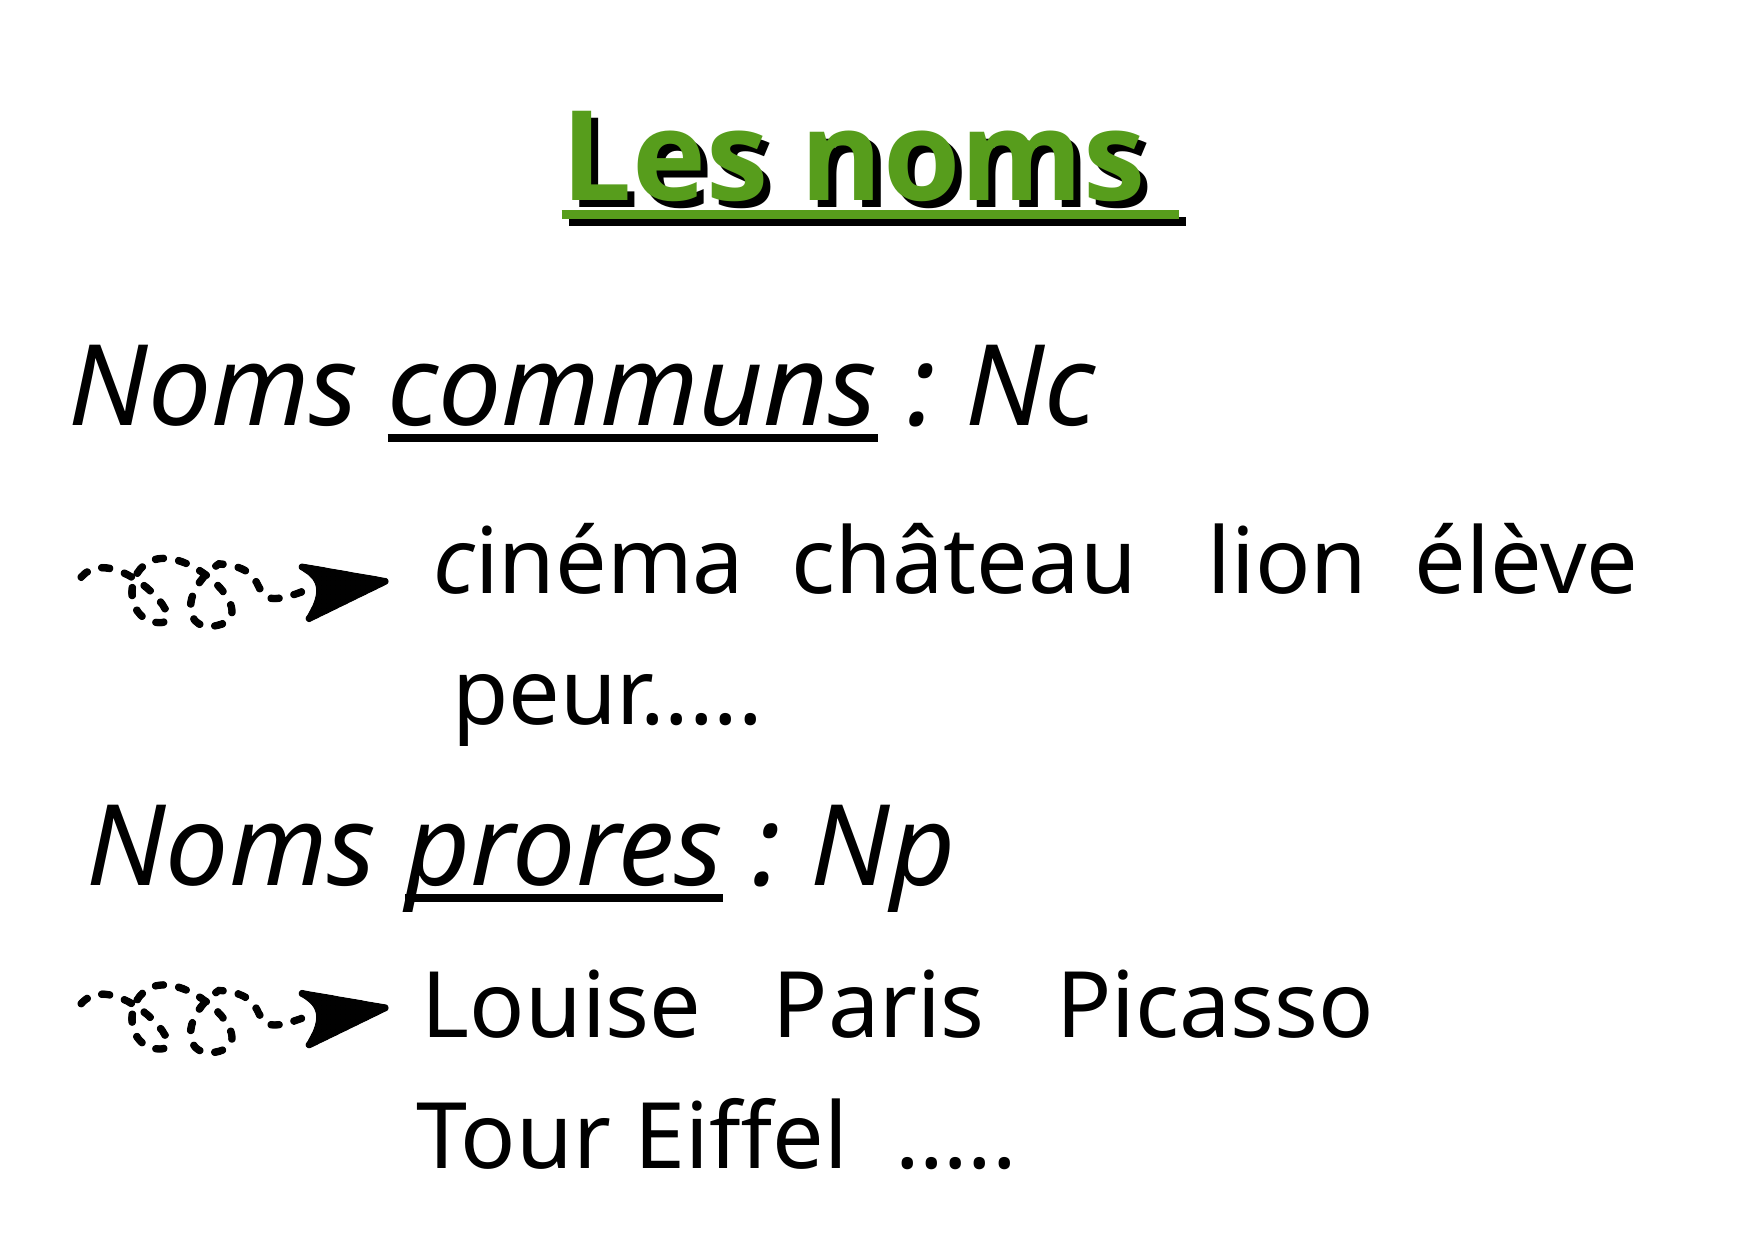

Les noms
Noms communs : Nc
 cinéma château lion élève
 peur.....
Noms prores : Np
 Louise Paris Picasso
 Tour Eiffel …..